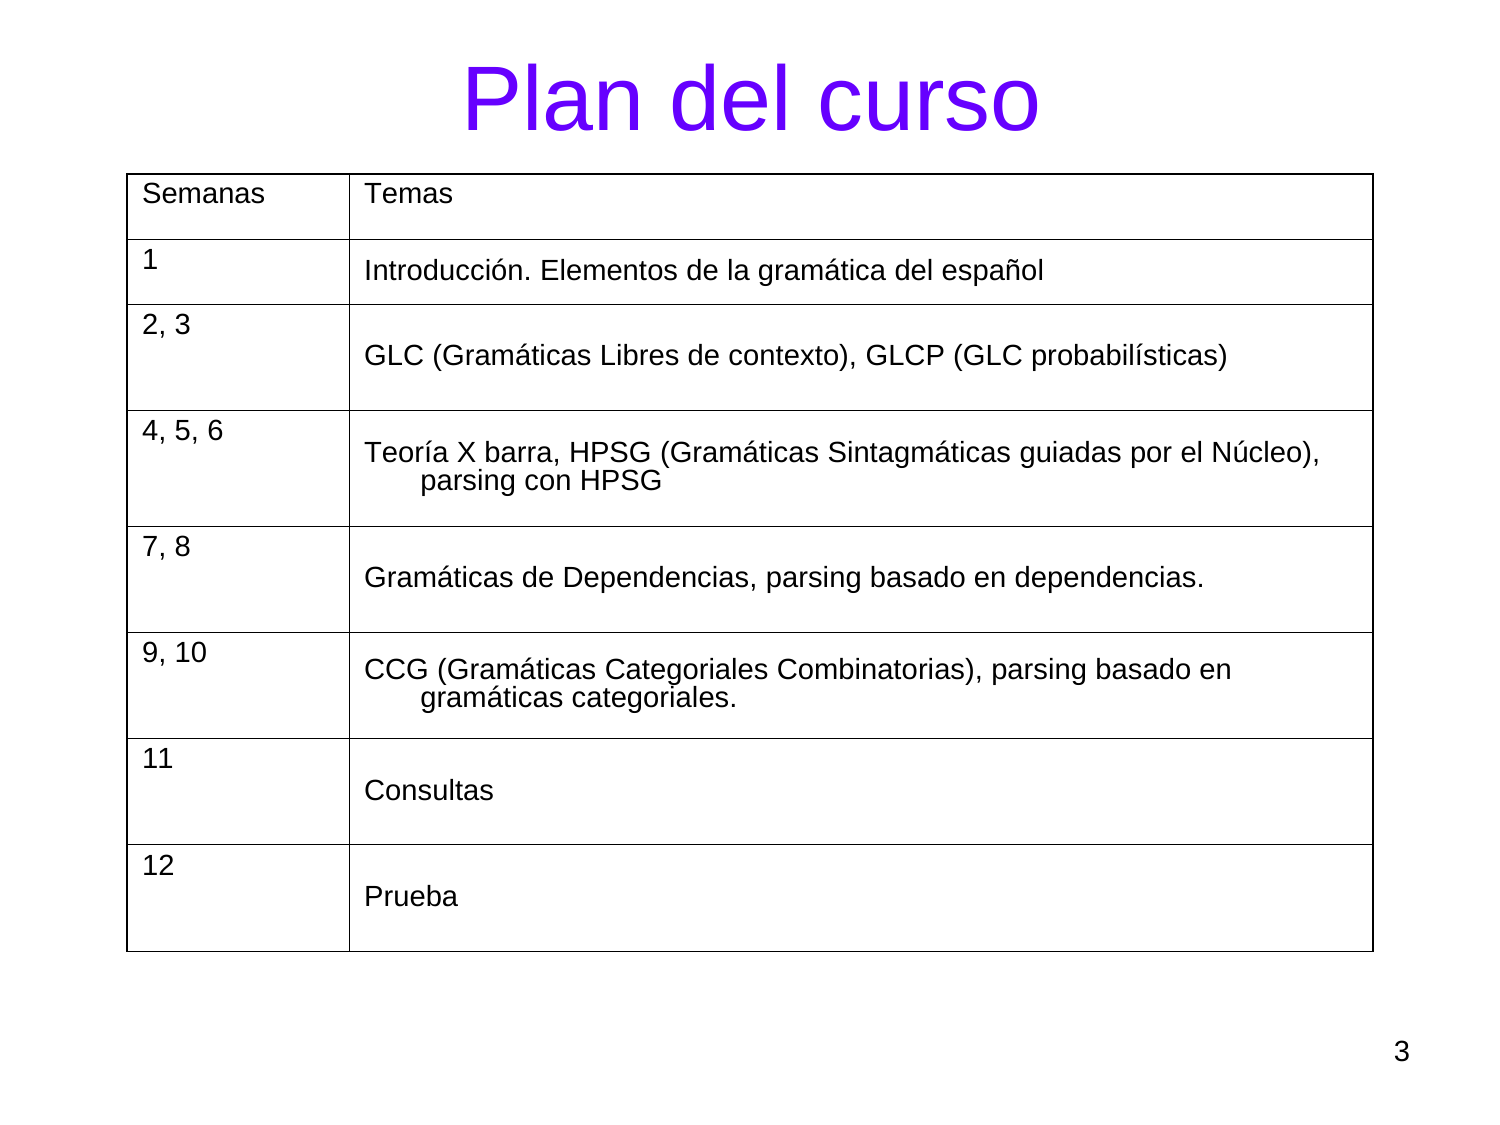

# Plan del curso
| Semanas | Temas |
| --- | --- |
| 1 | Introducción. Elementos de la gramática del español |
| 2, 3 | GLC (Gramáticas Libres de contexto), GLCP (GLC probabilísticas) |
| 4, 5, 6 | Teoría X barra, HPSG (Gramáticas Sintagmáticas guiadas por el Núcleo), parsing con HPSG |
| 7, 8 | Gramáticas de Dependencias, parsing basado en dependencias. |
| 9, 10 | CCG (Gramáticas Categoriales Combinatorias), parsing basado en gramáticas categoriales. |
| 11 | Consultas |
| 12 | Prueba |